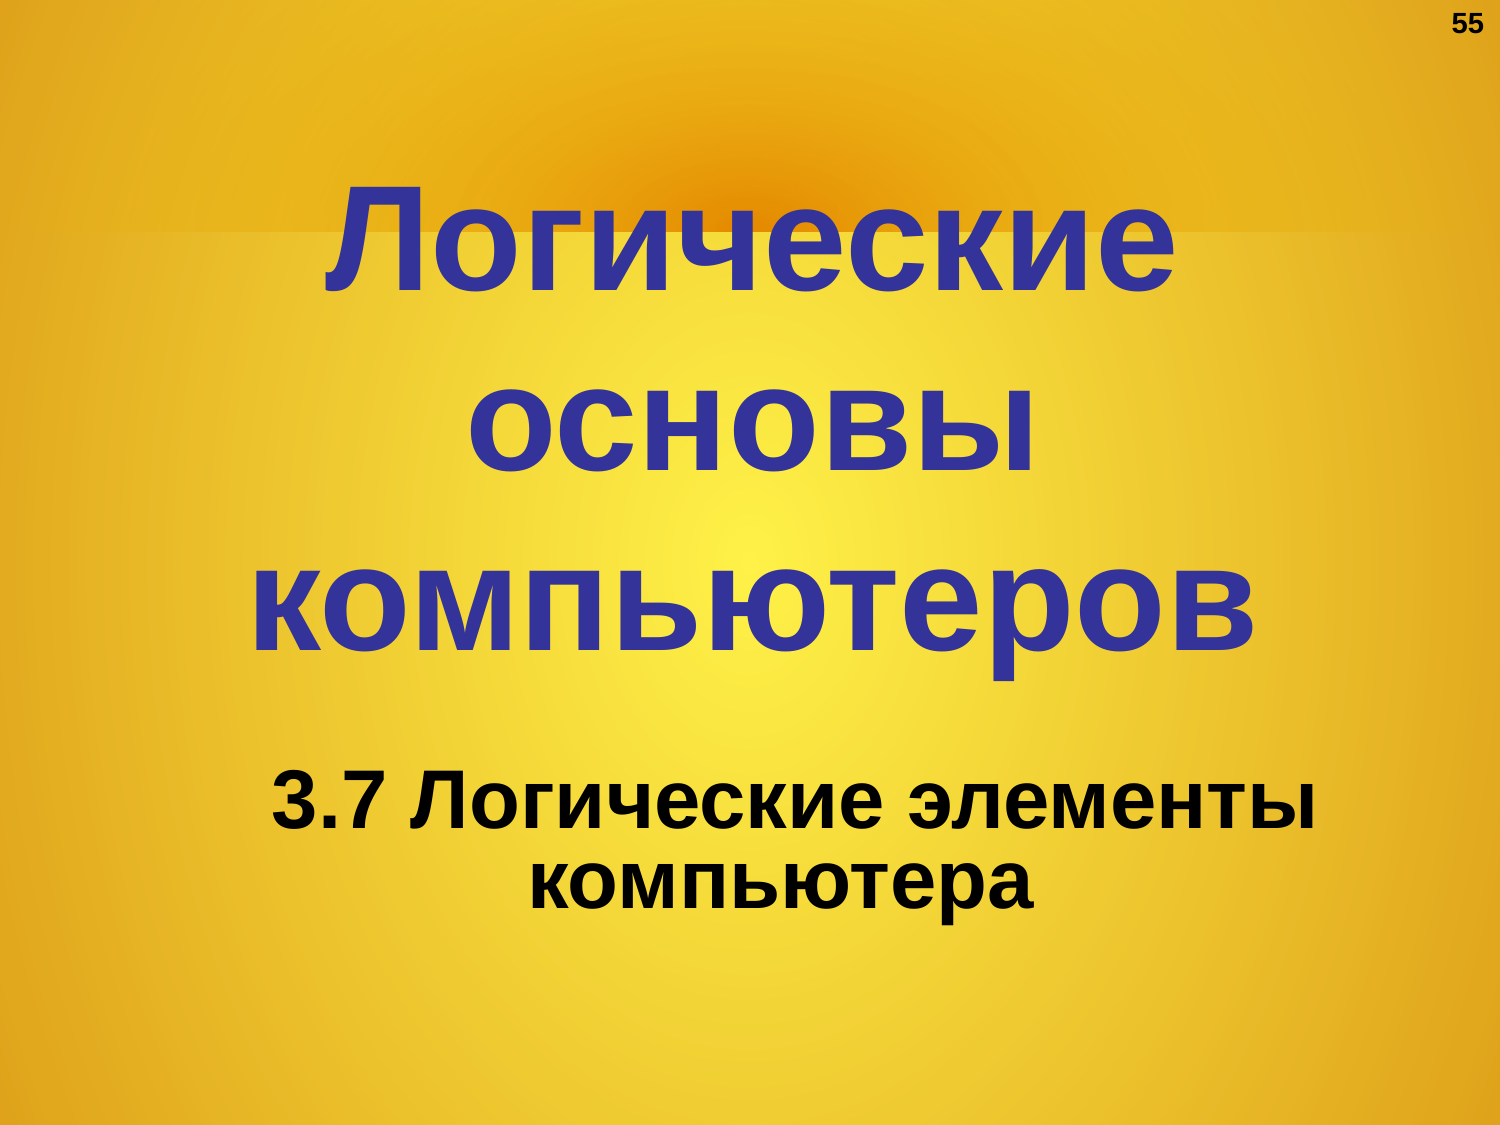

# Логические основы компьютеров
3.7 Логические элементы компьютера